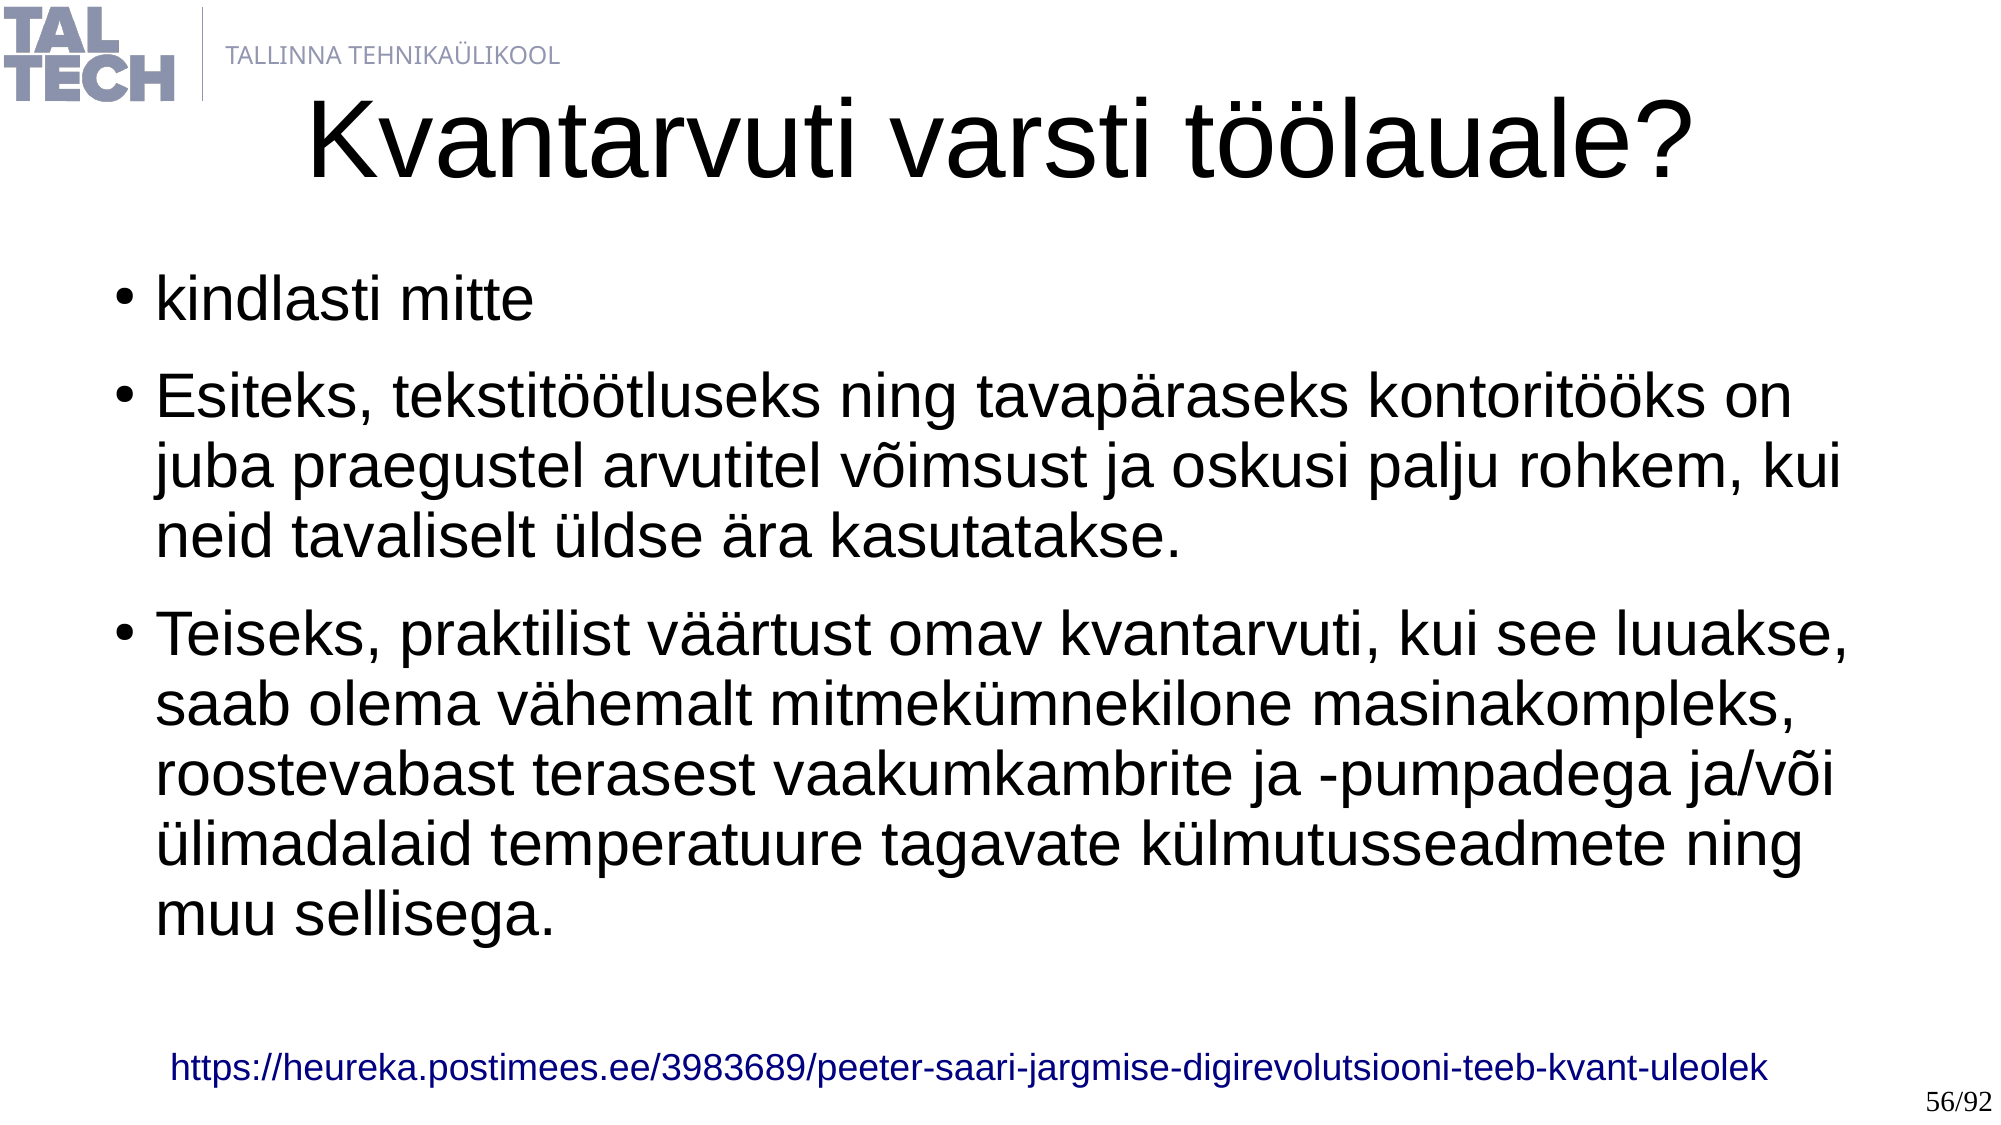

# Kvantarvuti varsti töölauale?
kindlasti mitte
Esiteks, tekstitöötluseks ning tavapäraseks kontoritööks on juba praegustel arvutitel võimsust ja oskusi palju rohkem, kui neid tavaliselt üldse ära kasutatakse.
Teiseks, praktilist väärtust omav kvantarvuti, kui see luuakse, saab olema vähemalt mitmekümnekilone masinakompleks, roostevabast terasest vaakumkambrite ja -pumpadega ja/või ülimadalaid temperatuure tagavate külmutusseadmete ning muu sellisega.
https://heureka.postimees.ee/3983689/peeter-saari-jargmise-digirevolutsiooni-teeb-kvant-uleolek
56